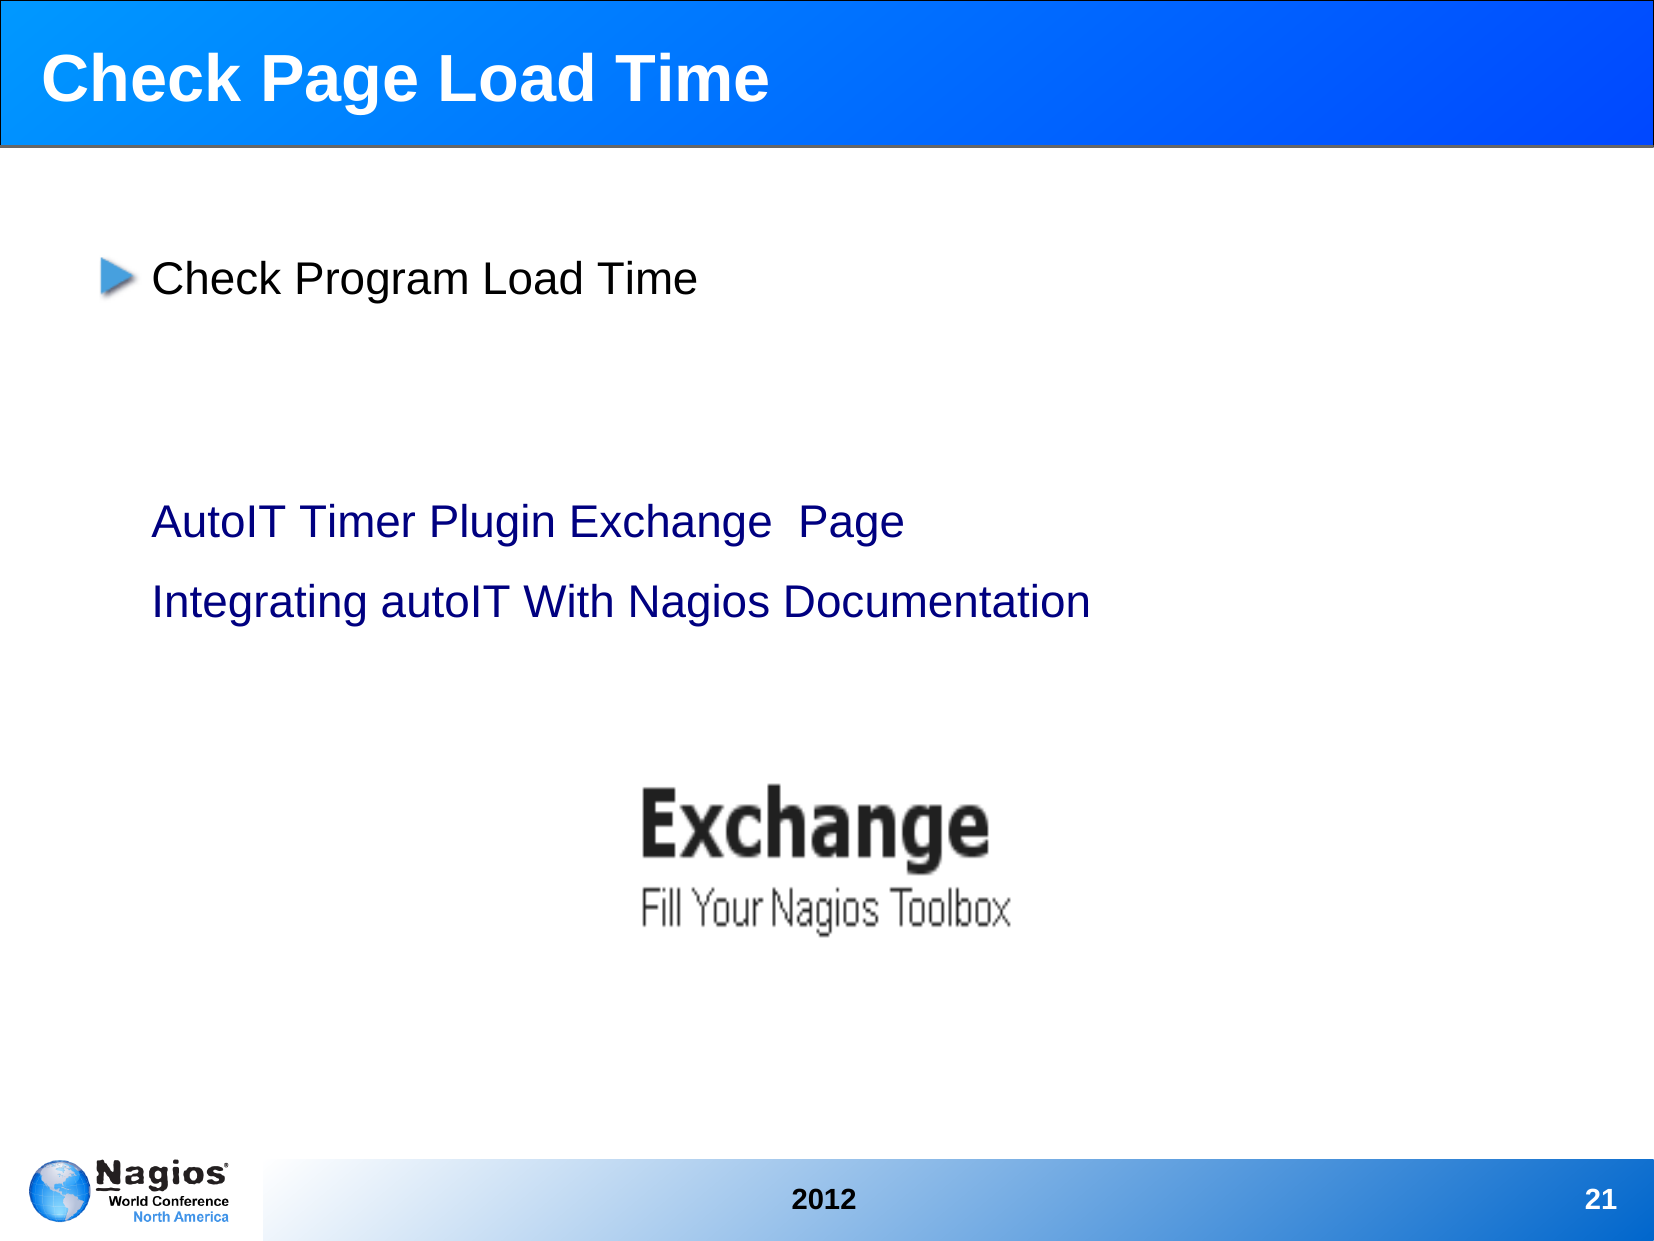

# Check Page Load Time
Check Program Load Time
AutoIT Timer Plugin Exchange Page
Integrating autoIT With Nagios Documentation
2011
21